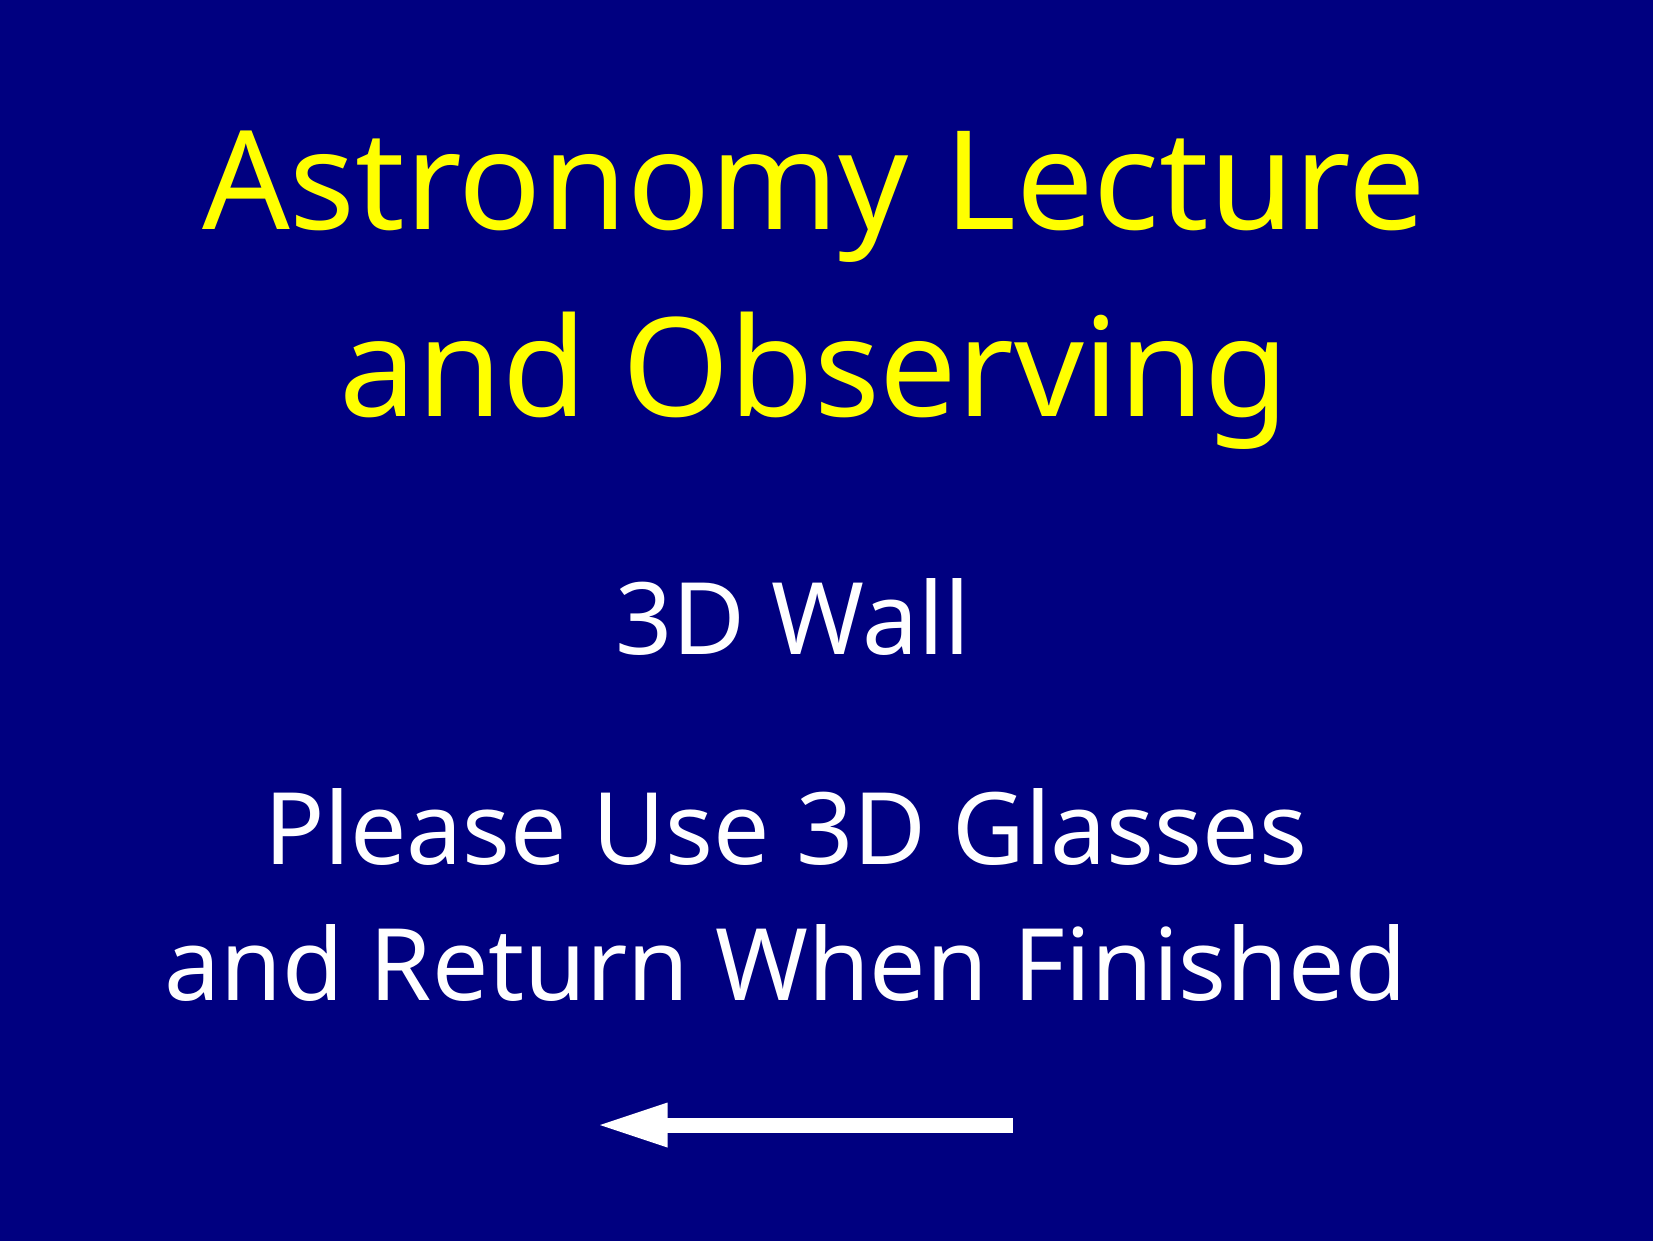

Astronomy Lecture and Observing
3D Wall
Please Use 3D Glasses
and Return When Finished